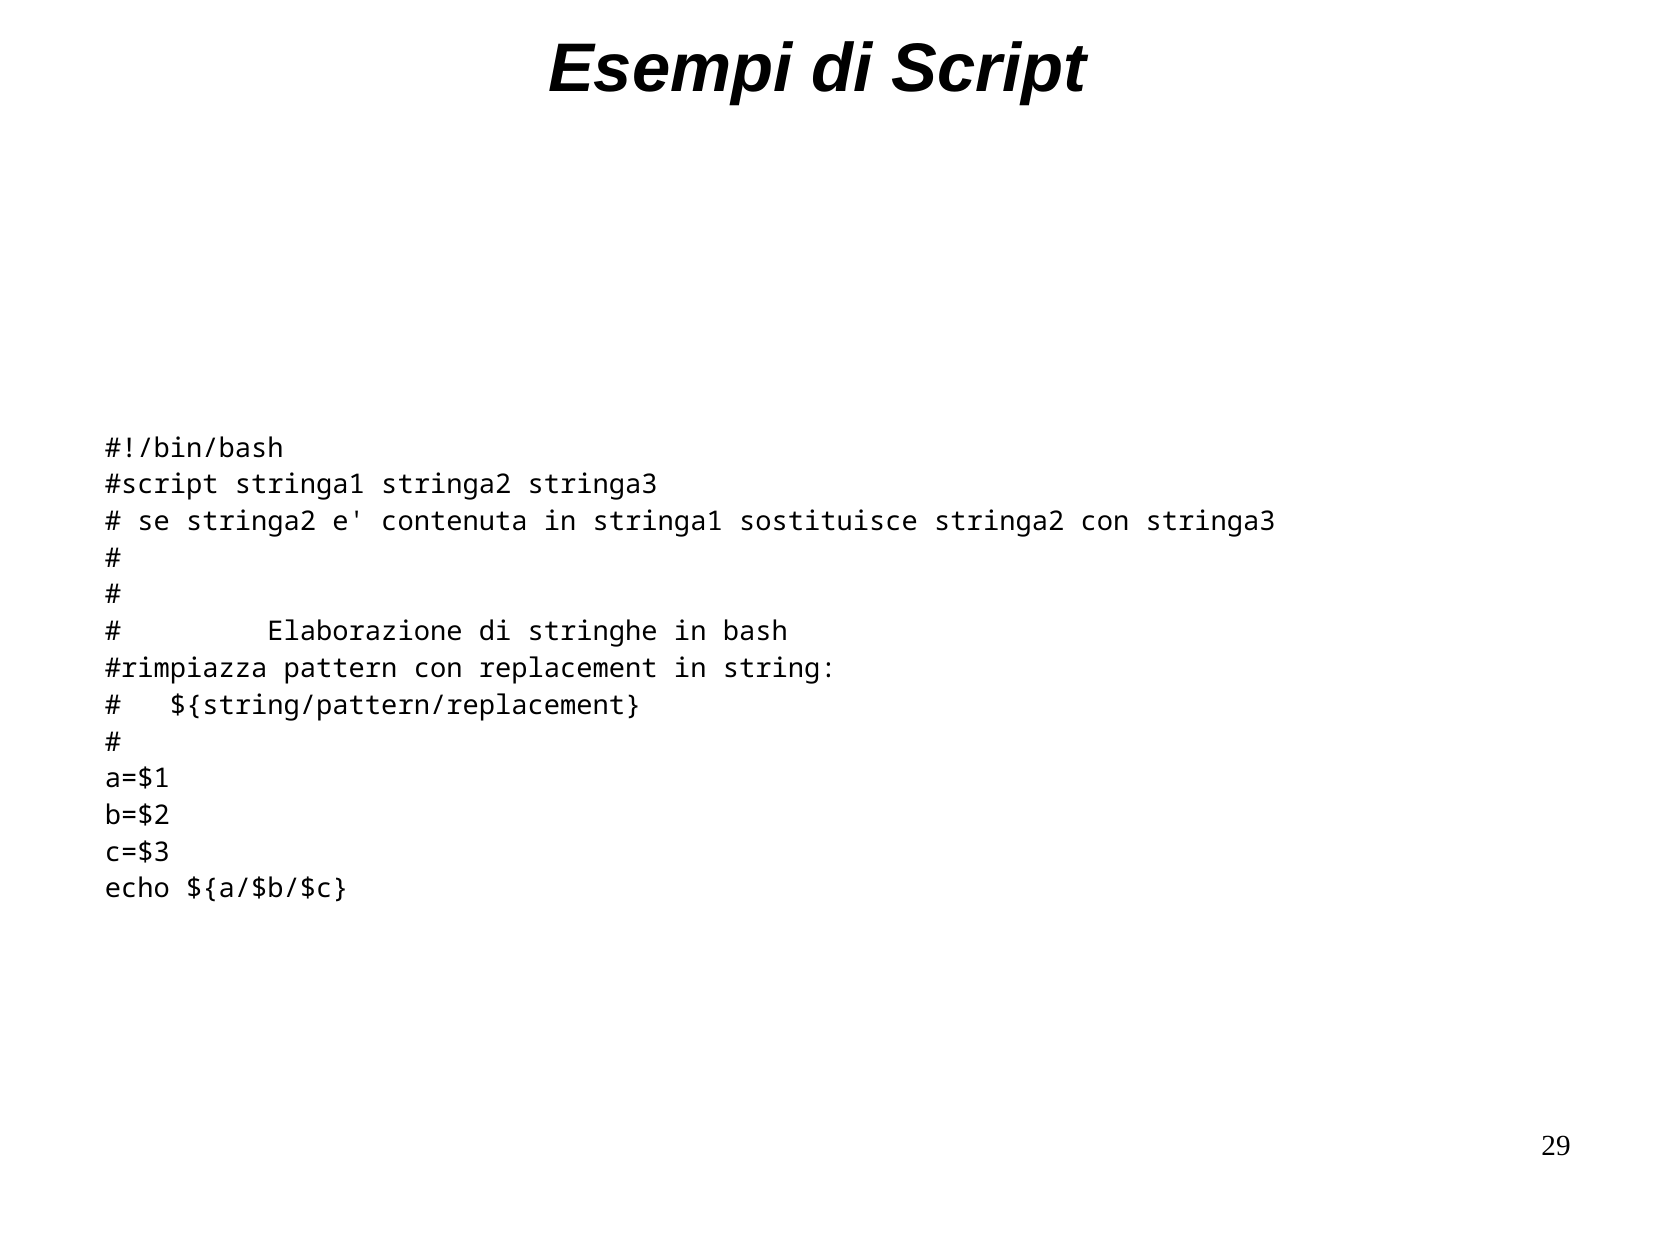

# Esempi di Script
#!/bin/bash
#script stringa1 stringa2 stringa3
# se stringa2 e' contenuta in stringa1 sostituisce stringa2 con stringa3
#
#
# Elaborazione di stringhe in bash
#rimpiazza pattern con replacement in string:
# ${string/pattern/replacement}
#
a=$1
b=$2
c=$3
echo ${a/$b/$c}
29